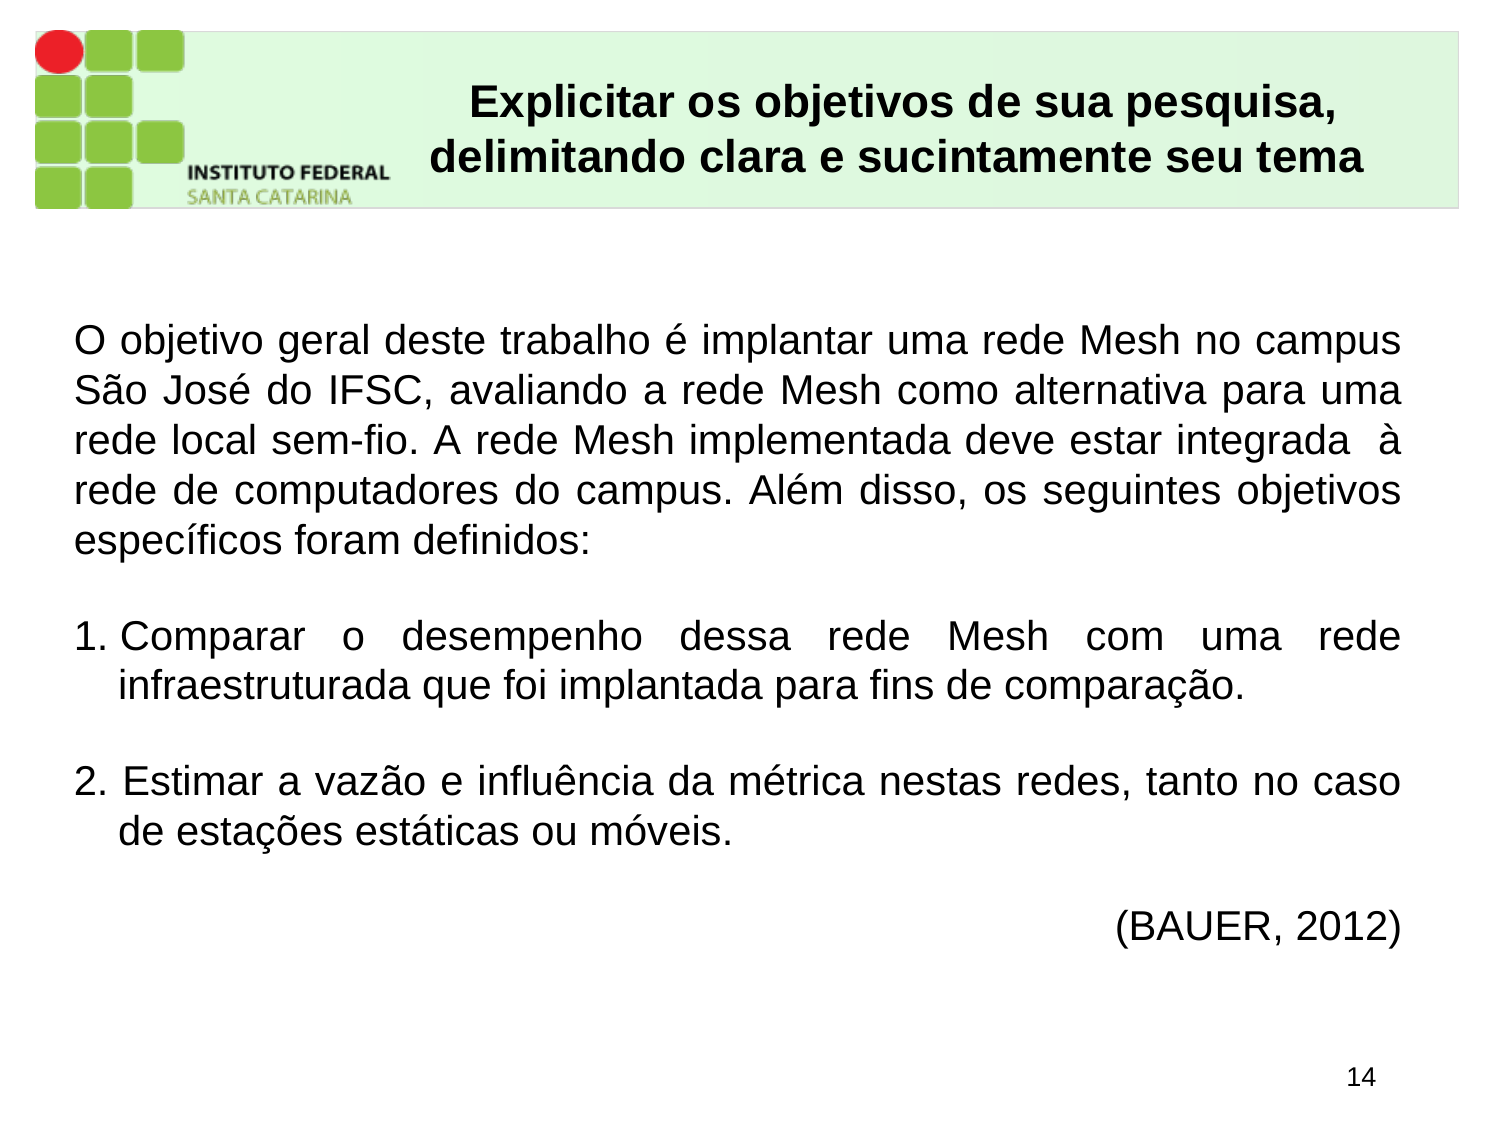

# Explicitar os objetivos de sua pesquisa, delimitando clara e sucintamente seu tema
O objetivo geral deste trabalho é implantar uma rede Mesh no campus São José do IFSC, avaliando a rede Mesh como alternativa para uma rede local sem-fio. A rede Mesh implementada deve estar integrada à rede de computadores do campus. Além disso, os seguintes objetivos específicos foram definidos:
1. Comparar o desempenho dessa rede Mesh com uma rede infraestruturada que foi implantada para fins de comparação.
2. Estimar a vazão e influência da métrica nestas redes, tanto no caso de estações estáticas ou móveis.
(BAUER, 2012)
14